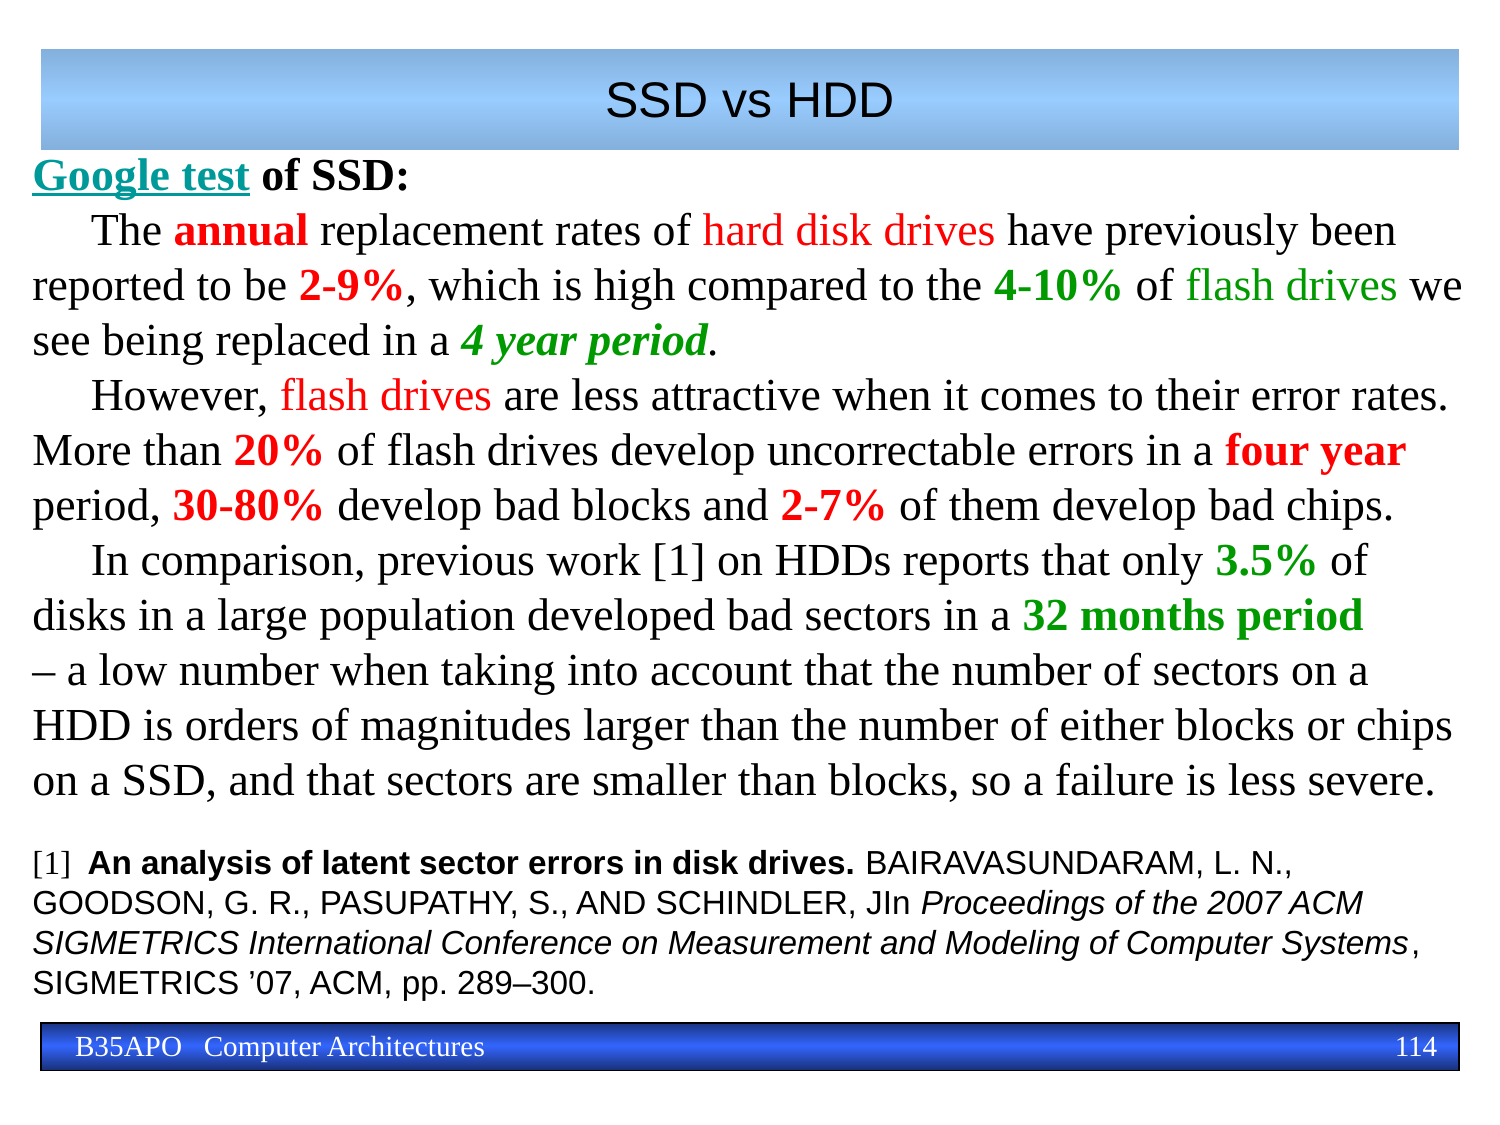

# SSD vs HDD
Google test of SSD:
The annual replacement rates of hard disk drives have previously been reported to be 2-9%, which is high compared to the 4-10% of flash drives we see being replaced in a 4 year period.
However, flash drives are less attractive when it comes to their error rates. More than 20% of flash drives develop uncorrectable errors in a four year period, 30-80% develop bad blocks and 2-7% of them develop bad chips.
In comparison, previous work [1] on HDDs reports that only 3.5% of disks in a large population developed bad sectors in a 32 months period
– a low number when taking into account that the number of sectors on a HDD is orders of magnitudes larger than the number of either blocks or chips on a SSD, and that sectors are smaller than blocks, so a failure is less severe.
[1] An analysis of latent sector errors in disk drives. BAIRAVASUNDARAM, L. N., GOODSON, G. R., PASUPATHY, S., AND SCHINDLER, JIn Proceedings of the 2007 ACM SIGMETRICS International Conference on Measurement and Modeling of Computer Systems, SIGMETRICS ’07, ACM, pp. 289–300.
B35APO Computer Architectures
114